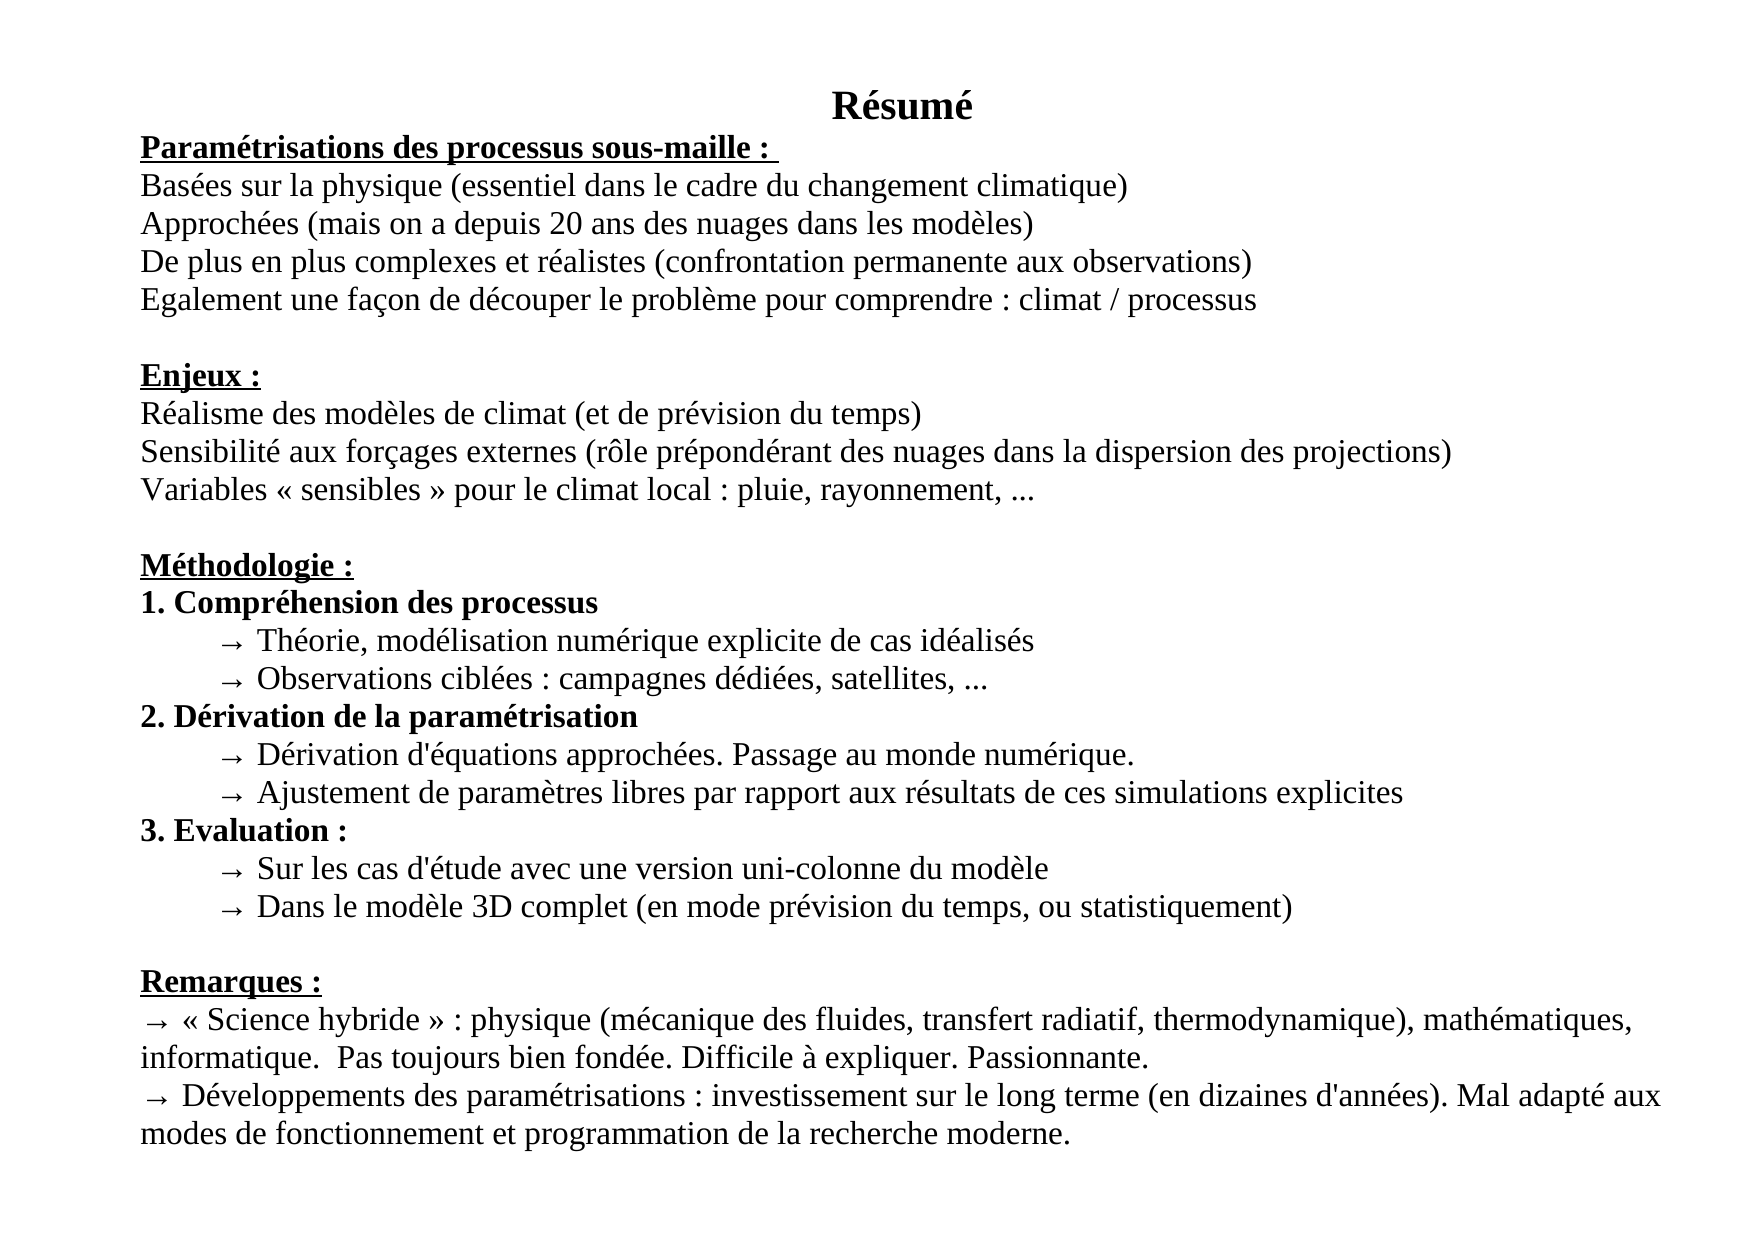

Résumé
Paramétrisations des processus sous-maille :
Basées sur la physique (essentiel dans le cadre du changement climatique)
Approchées (mais on a depuis 20 ans des nuages dans les modèles)
De plus en plus complexes et réalistes (confrontation permanente aux observations)
Egalement une façon de découper le problème pour comprendre : climat / processus
Enjeux :
Réalisme des modèles de climat (et de prévision du temps)
Sensibilité aux forçages externes (rôle prépondérant des nuages dans la dispersion des projections)
Variables « sensibles » pour le climat local : pluie, rayonnement, ...
Méthodologie :
1. Compréhension des processus
	→ Théorie, modélisation numérique explicite de cas idéalisés
	→ Observations ciblées : campagnes dédiées, satellites, ...
2. Dérivation de la paramétrisation
	→ Dérivation d'équations approchées. Passage au monde numérique.
	→ Ajustement de paramètres libres par rapport aux résultats de ces simulations explicites
3. Evaluation :
	→ Sur les cas d'étude avec une version uni-colonne du modèle
	→ Dans le modèle 3D complet (en mode prévision du temps, ou statistiquement)
Remarques :
→ « Science hybride » : physique (mécanique des fluides, transfert radiatif, thermodynamique), mathématiques, informatique. Pas toujours bien fondée. Difficile à expliquer. Passionnante.
→ Développements des paramétrisations : investissement sur le long terme (en dizaines d'années). Mal adapté aux modes de fonctionnement et programmation de la recherche moderne.